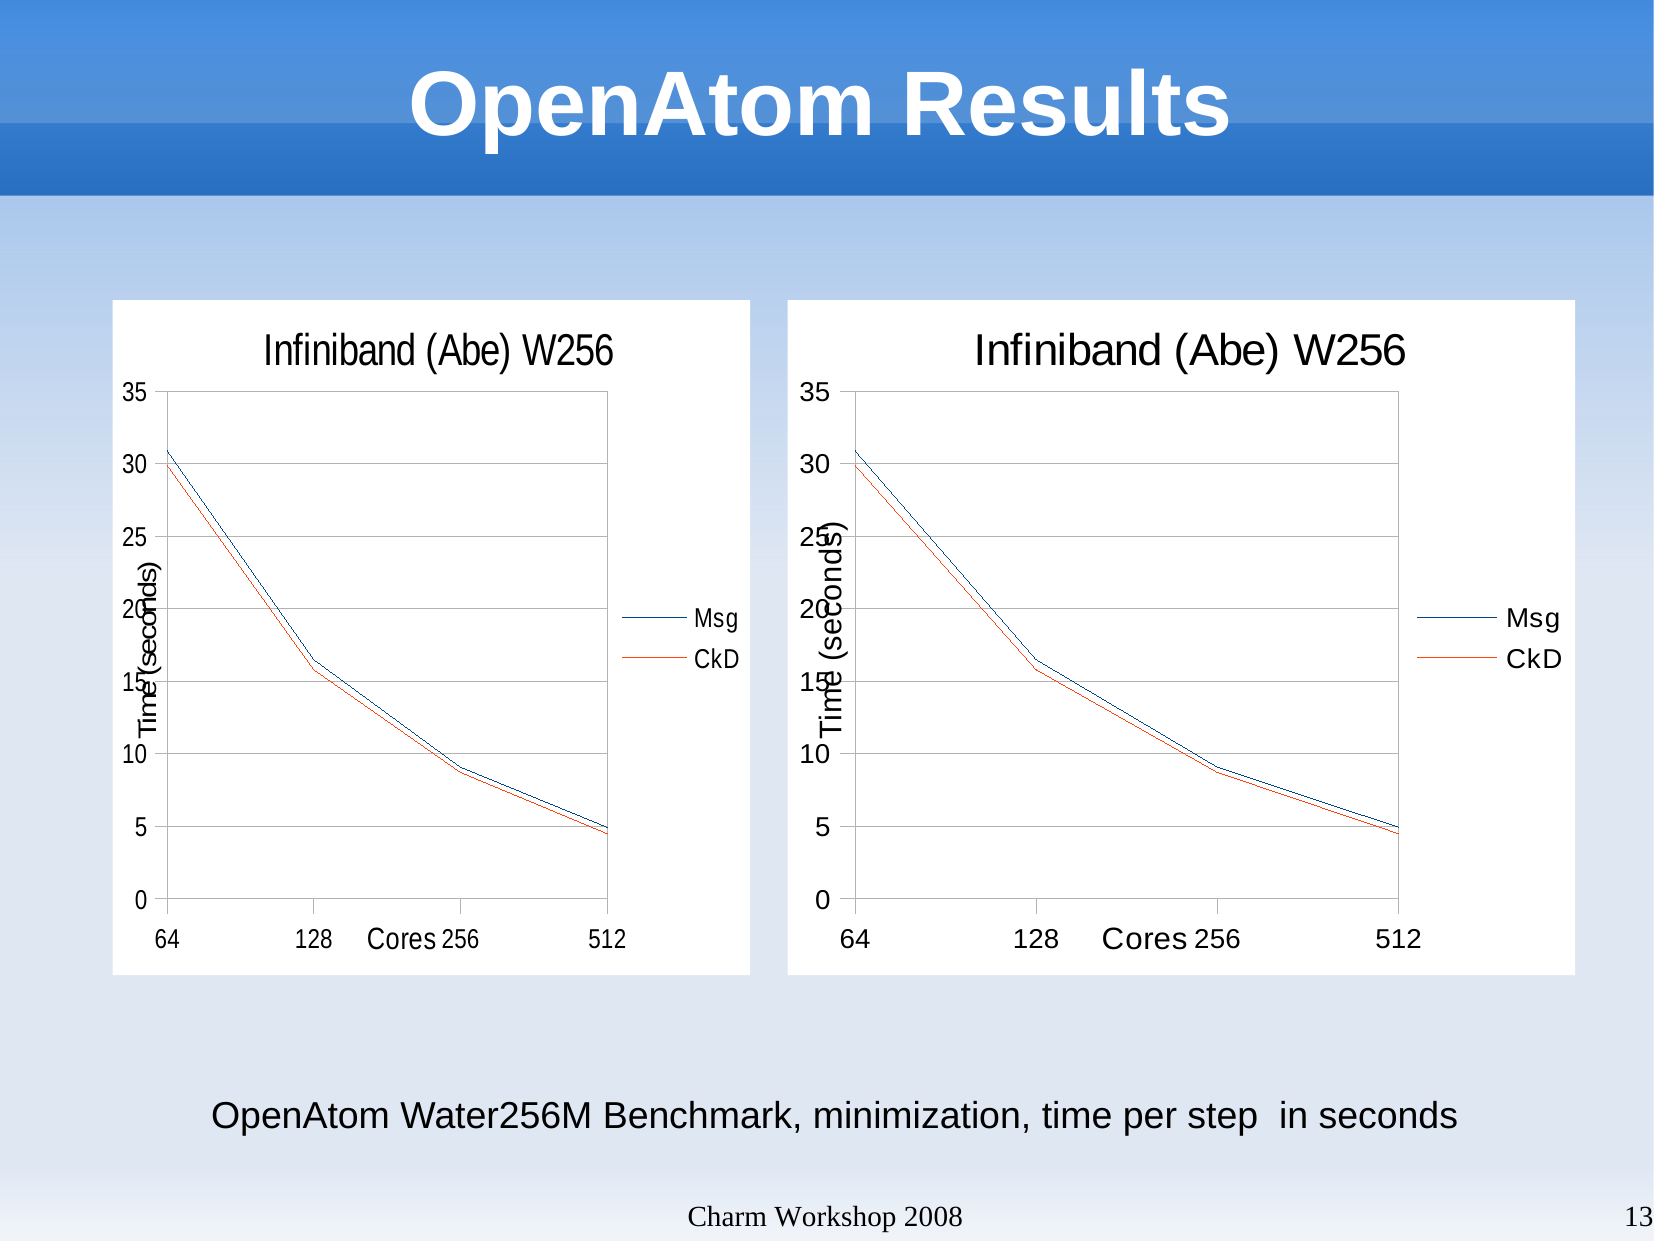

# OpenAtom Results
### Chart: Infiniband (Abe) W256
| Category | Msg | CkD |
|---|---|---|
| 64 | 30.9 | 29.9 |
| 128 | 16.5 | 15.8 |
| 256 | 9.08 | 8.72 |
| 512 | 4.93 | 4.49 |
### Chart: Infiniband (Abe) W256
| Category | Msg | CkD |
|---|---|---|
| 64 | 30.9 | 29.9 |
| 128 | 16.5 | 15.8 |
| 256 | 9.08 | 8.72 |
| 512 | 4.93 | 4.49 |OpenAtom Water256M Benchmark, minimization, time per step in seconds
Charm Workshop 2008
13